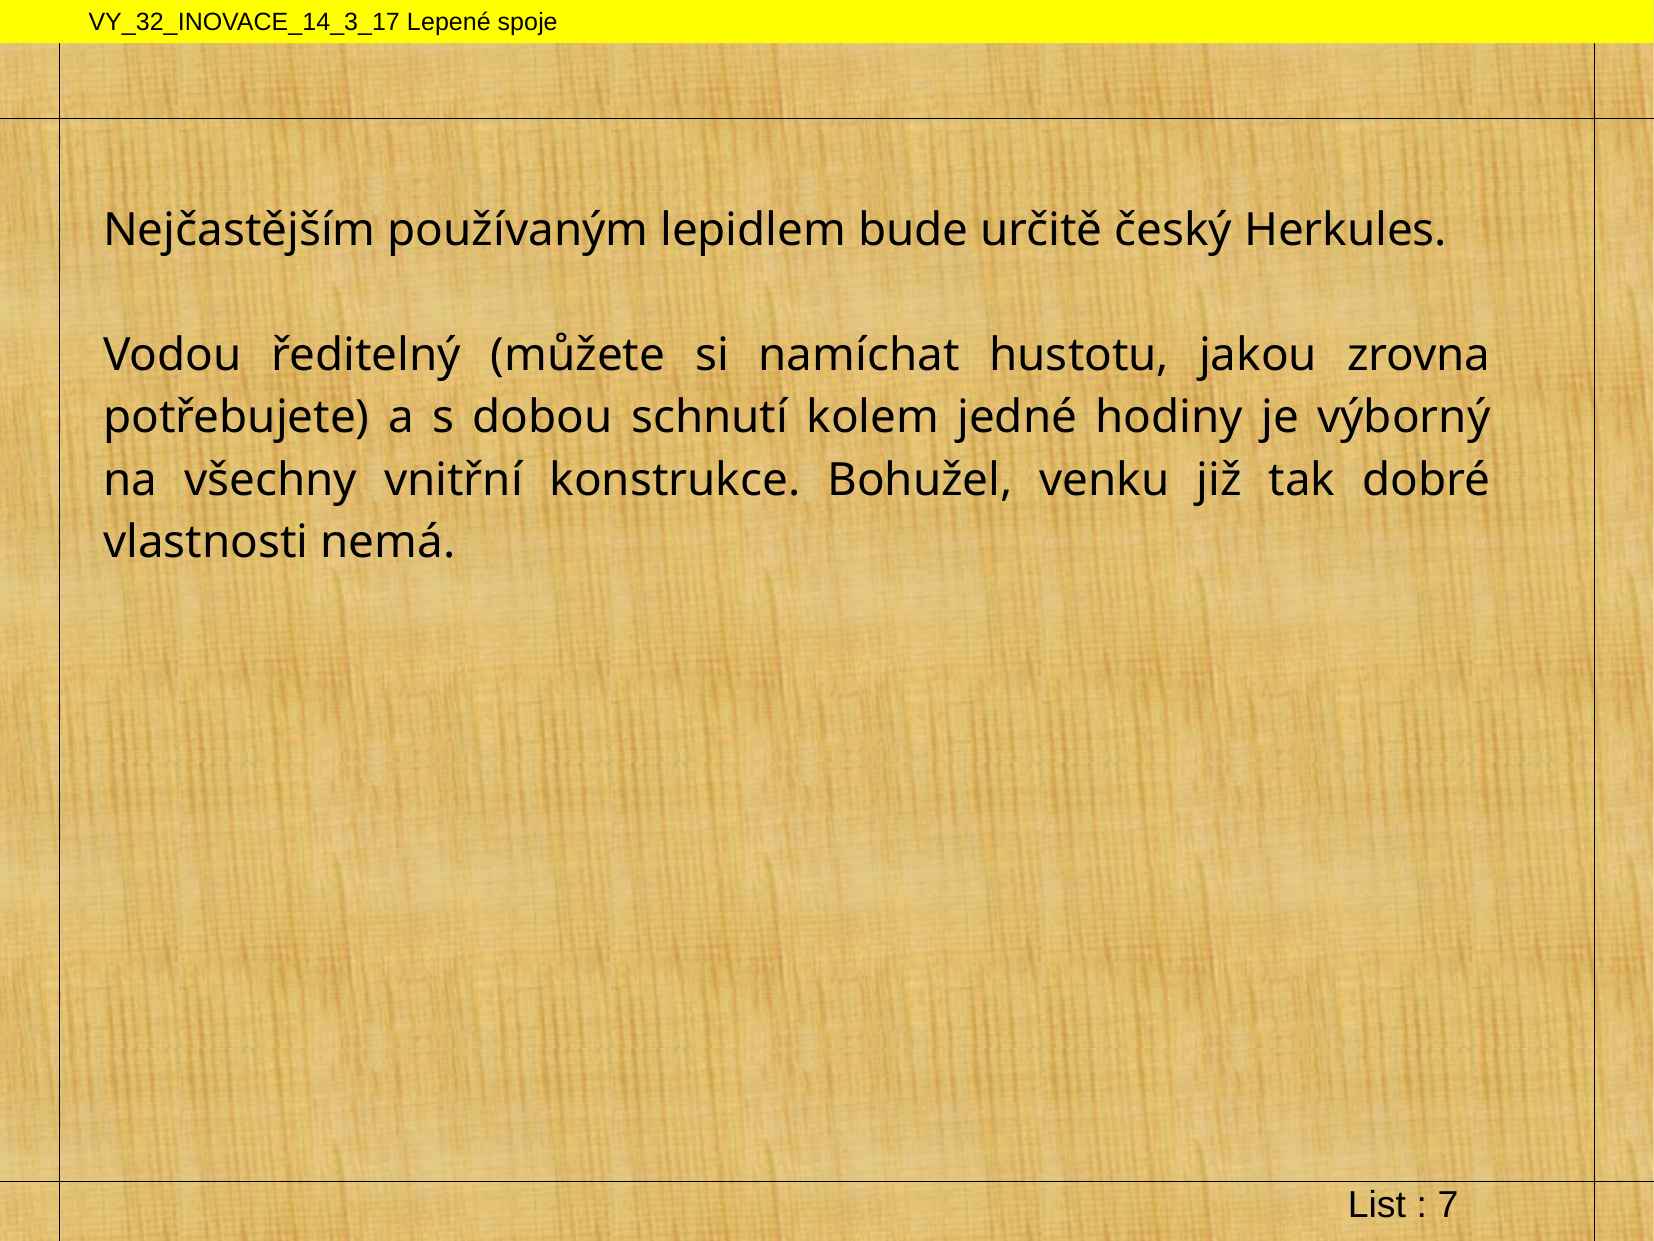

VY_32_INOVACE_14_3_17 Lepené spoje
Nejčastějším používaným lepidlem bude určitě český Herkules.
Vodou ředitelný (můžete si namíchat hustotu, jakou zrovna potřebujete) a s dobou schnutí kolem jedné hodiny je výborný na všechny vnitřní konstrukce. Bohužel, venku již tak dobré vlastnosti nemá.
List :